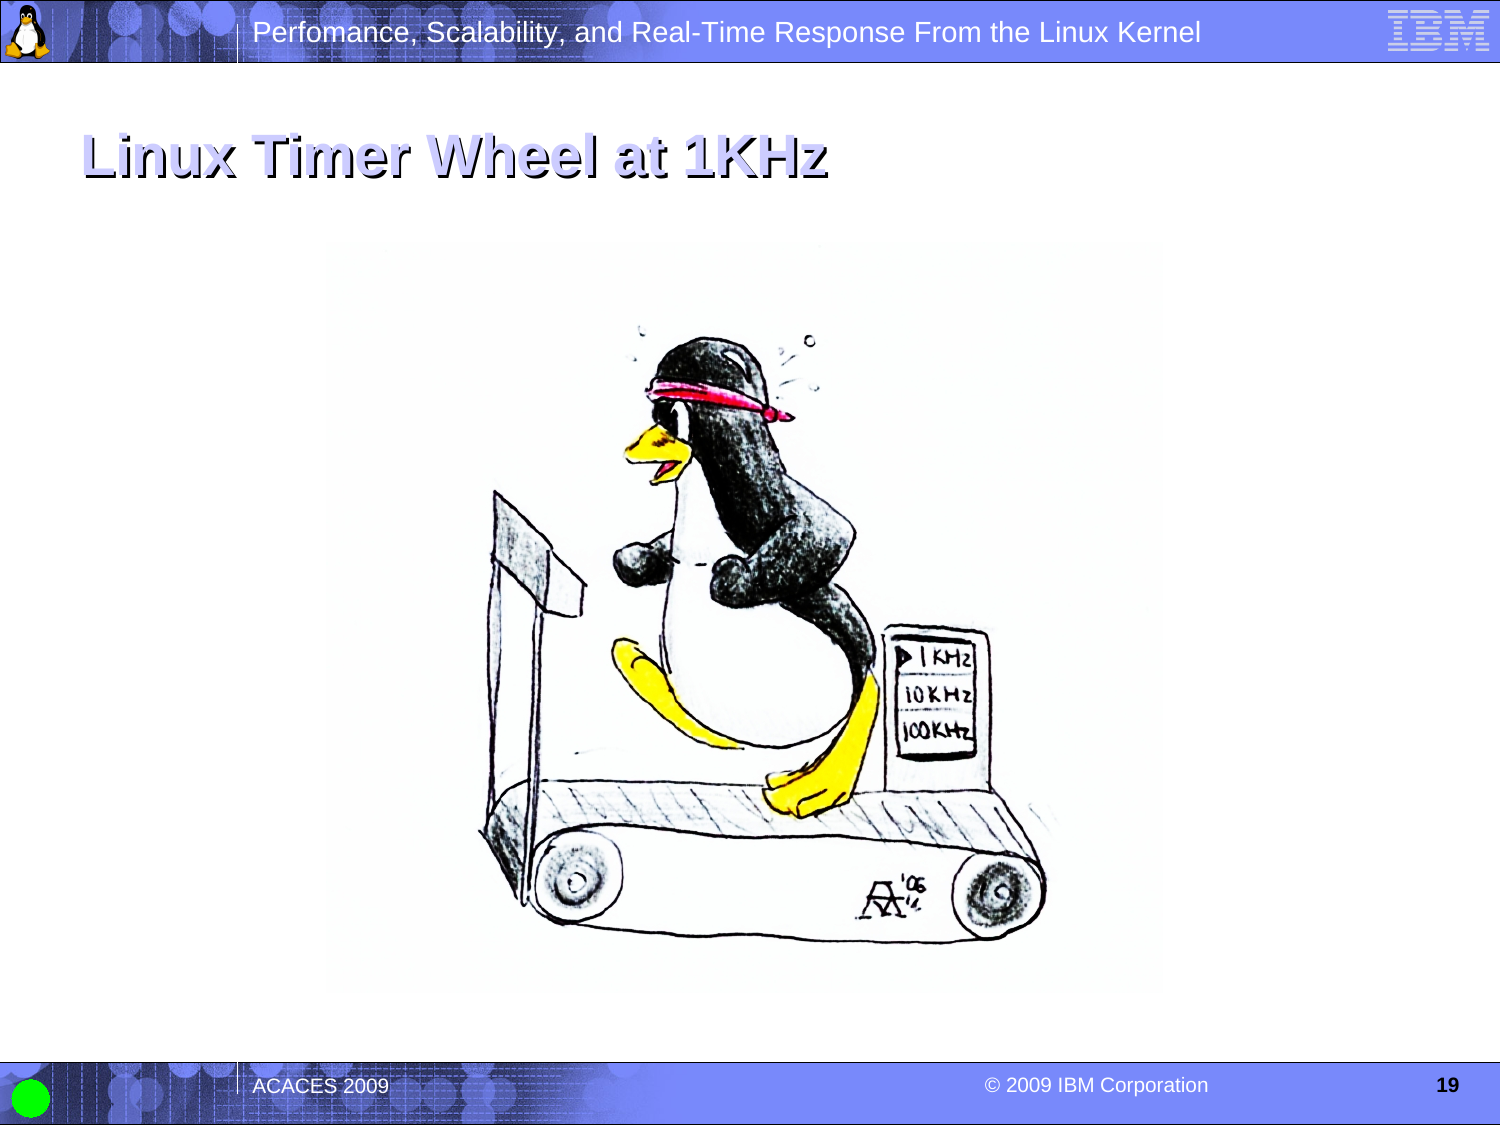

# Linux Timer Wheel at 1KHz
19